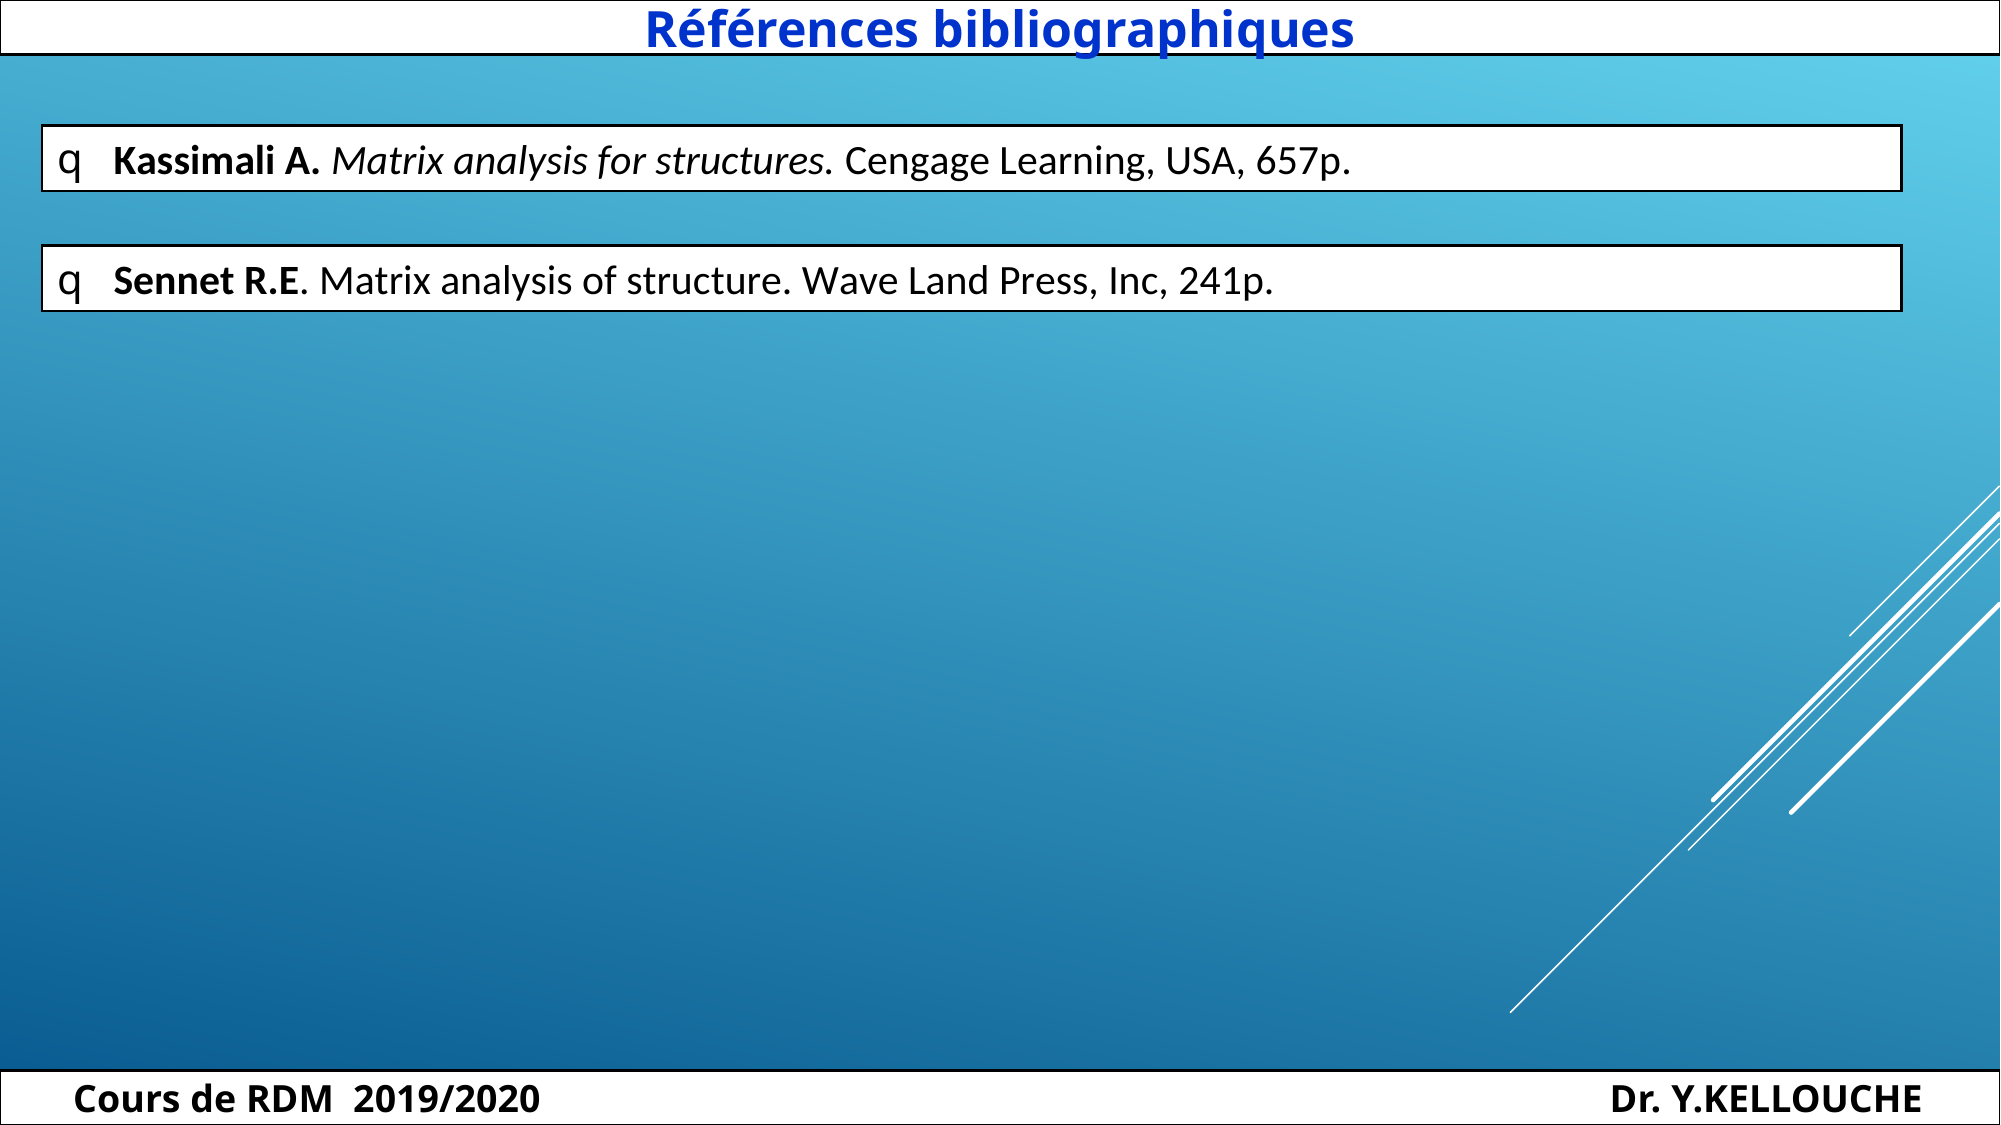

Références bibliographiques
Kassimali A. Matrix analysis for structures. Cengage Learning, USA, 657p.
Sennet R.E. Matrix analysis of structure. Wave Land Press, Inc, 241p.
Cours de RDM 2019/2020 Dr. Y.KELLOUCHE